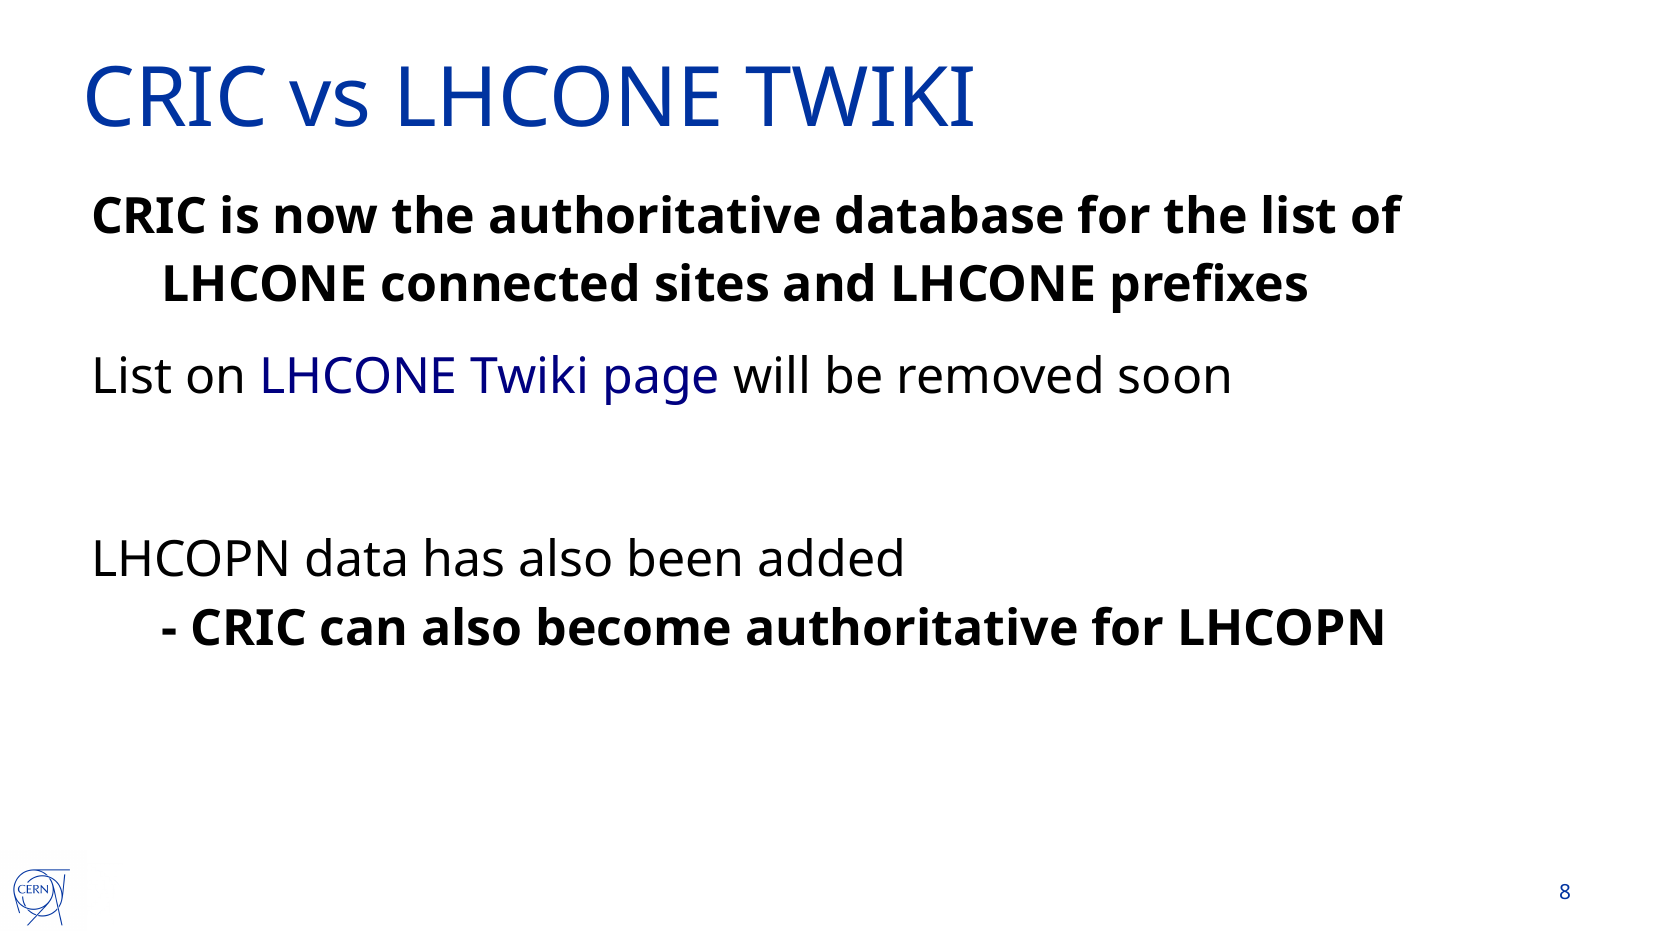

# CRIC vs LHCONE TWIKI
CRIC is now the authoritative database for the list of LHCONE connected sites and LHCONE prefixes
List on LHCONE Twiki page will be removed soon
LHCOPN data has also been added
- CRIC can also become authoritative for LHCOPN
8